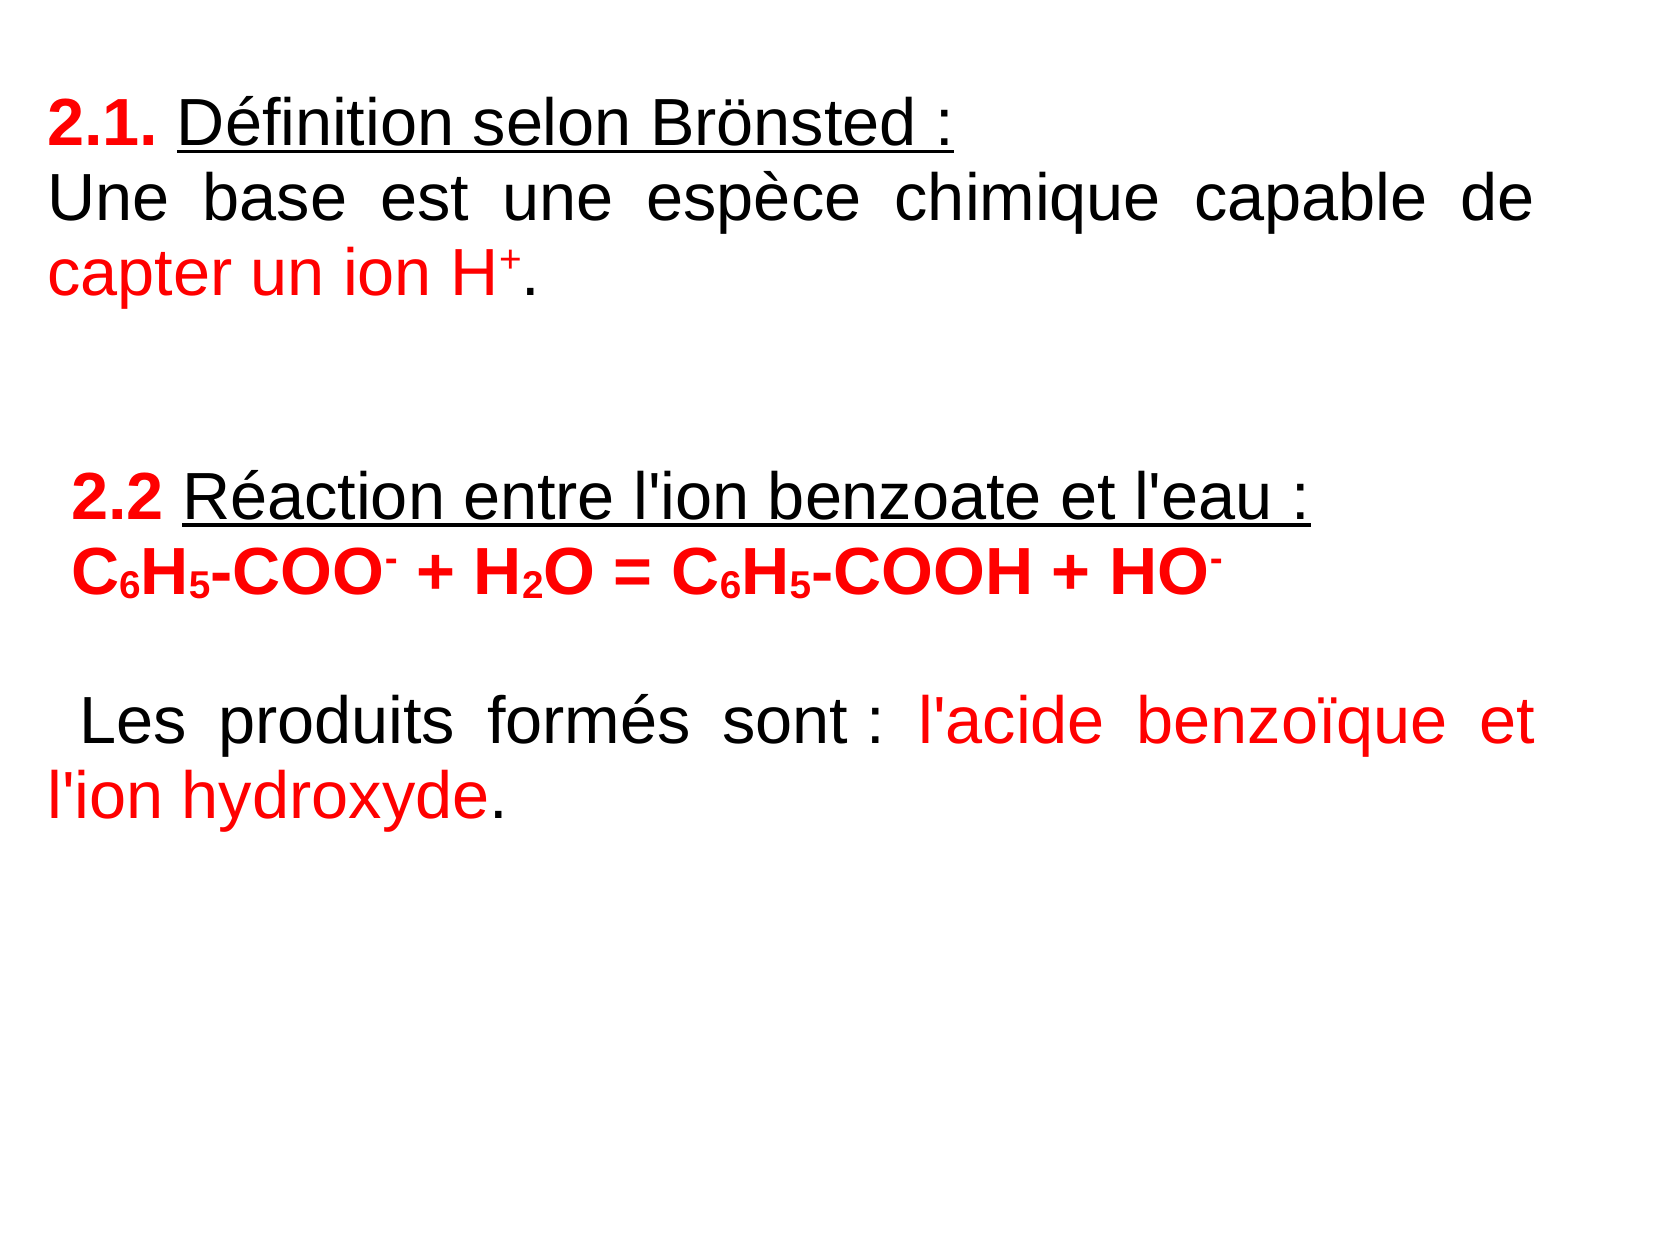

# 2.1. Définition selon Brönsted :
Une base est une espèce chimique capable de capter un ion H+.
2.2 Réaction entre l'ion benzoate et l'eau :
C6H5-COO- + H2O = C6H5-COOH + HO-
 Les produits formés sont : l'acide benzoïque et l'ion hydroxyde.